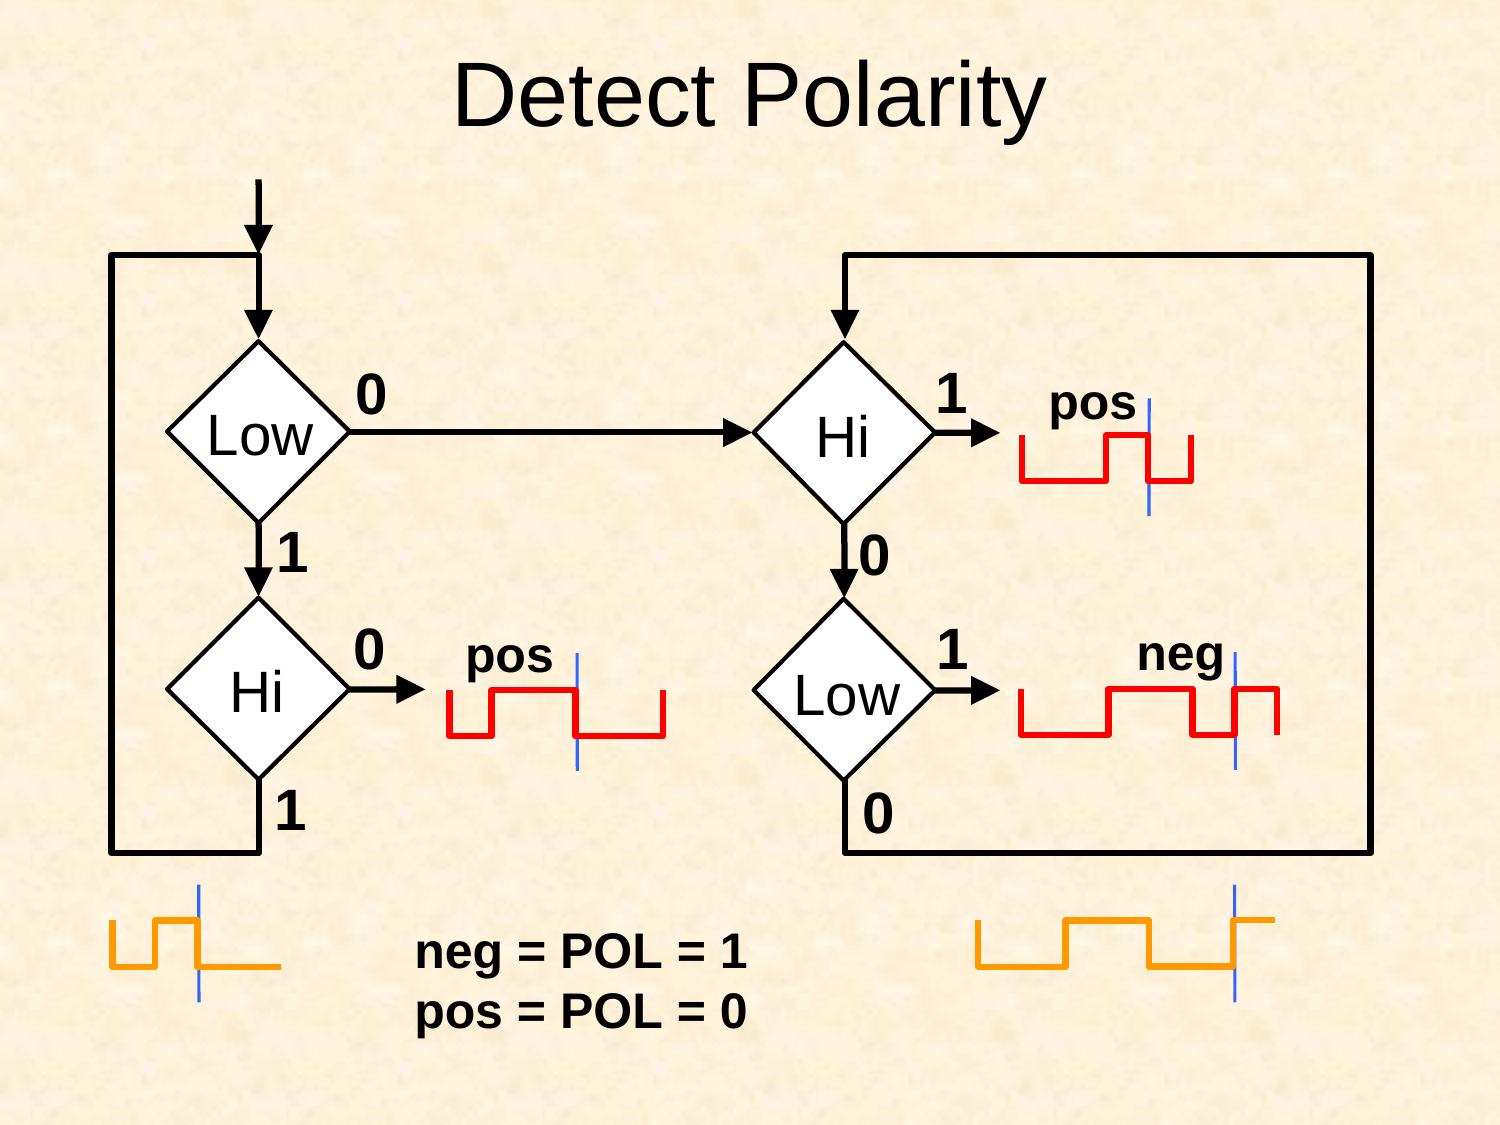

# Detect Polarity
1
0
pos
Low
Hi
1
0
0
1
neg
pos
Hi
Low
1
0
neg = POL = 1
pos = POL = 0